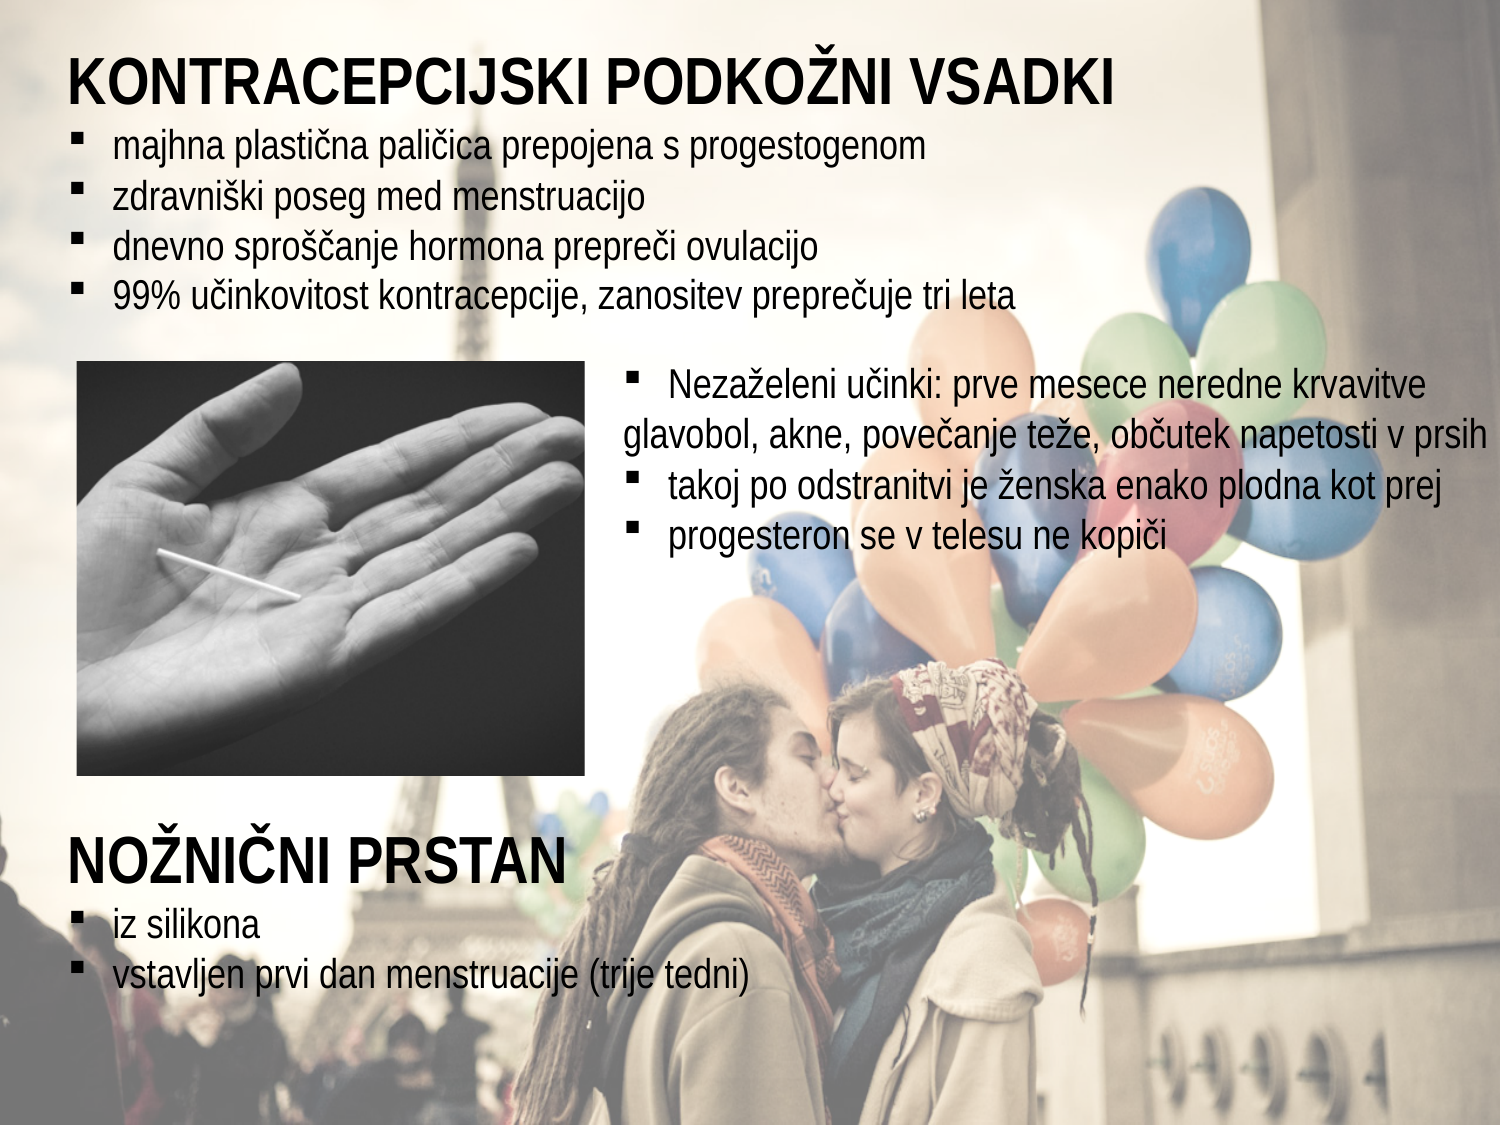

KONTRACEPCIJSKI PODKOŽNI VSADKI
 majhna plastična paličica prepojena s progestogenom
 zdravniški poseg med menstruacijo
 dnevno sproščanje hormona prepreči ovulacijo
 99% učinkovitost kontracepcije, zanositev preprečuje tri leta
NOŽNIČNI PRSTAN
 iz silikona
 vstavljen prvi dan menstruacije (trije tedni)
 Nezaželeni učinki: prve mesece neredne krvavitve
glavobol, akne, povečanje teže, občutek napetosti v prsih
 takoj po odstranitvi je ženska enako plodna kot prej
 progesteron se v telesu ne kopiči